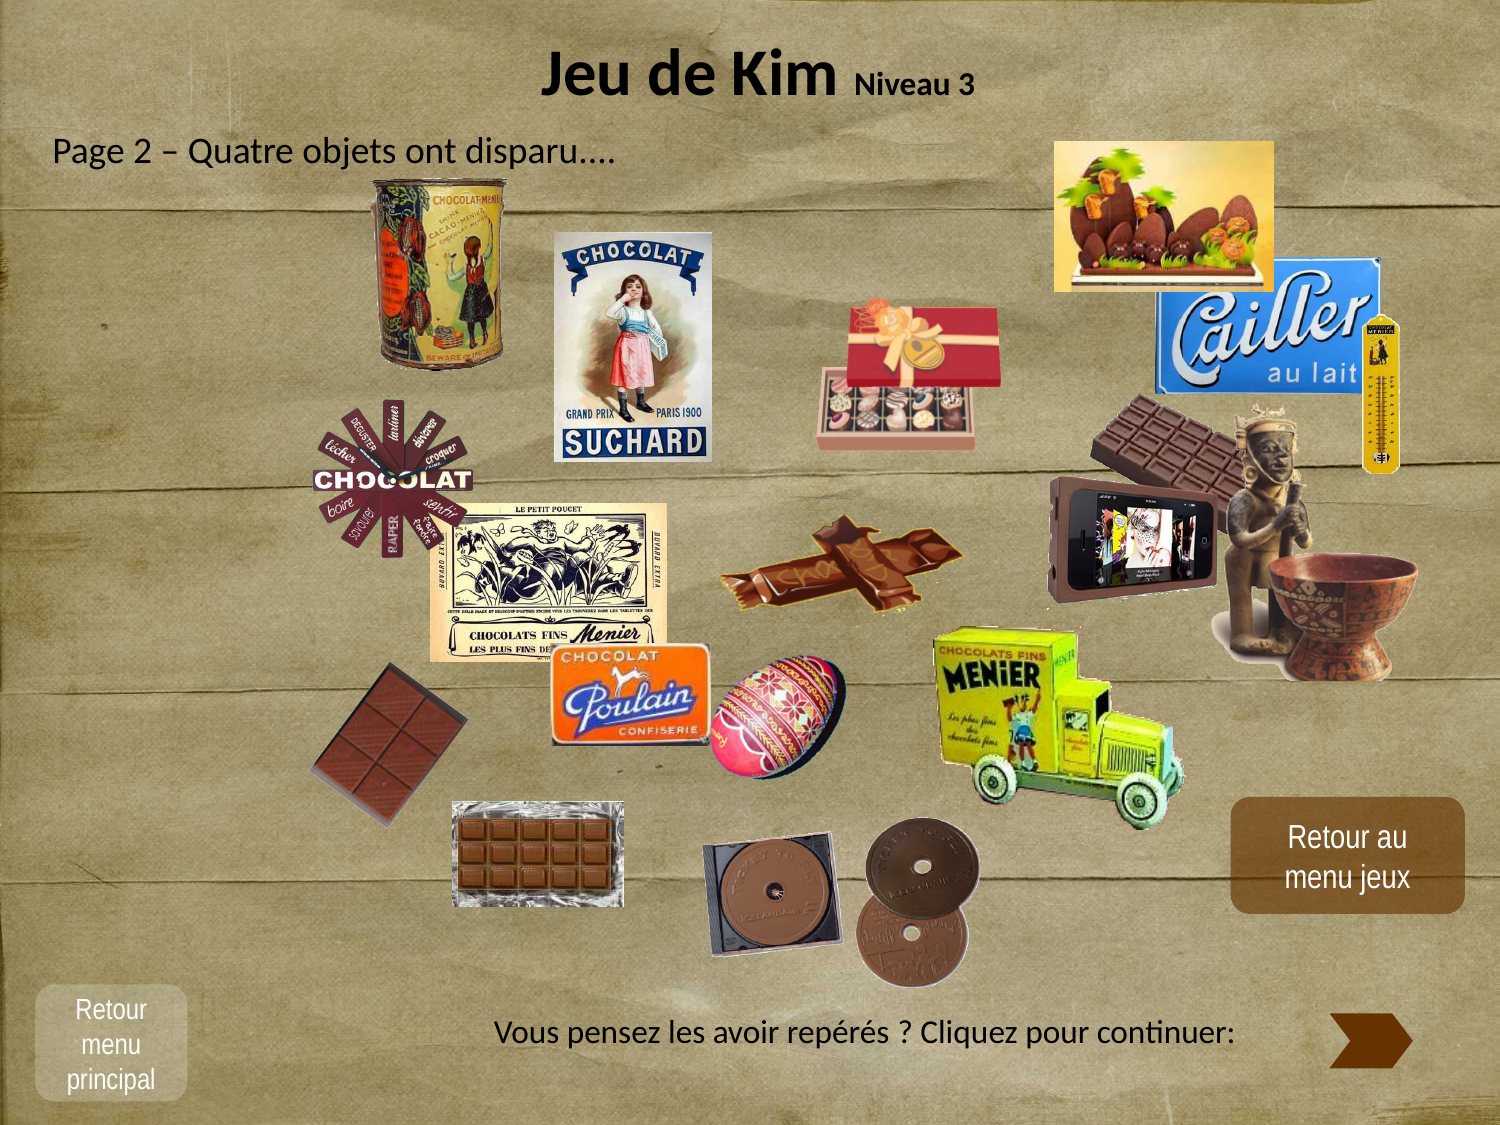

Jeu de Kim Niveau 3
#
Page 2 – Quatre objets ont disparu....
Retour au menu jeux
Retour menu
principal
Vous pensez les avoir repérés ? Cliquez pour continuer: